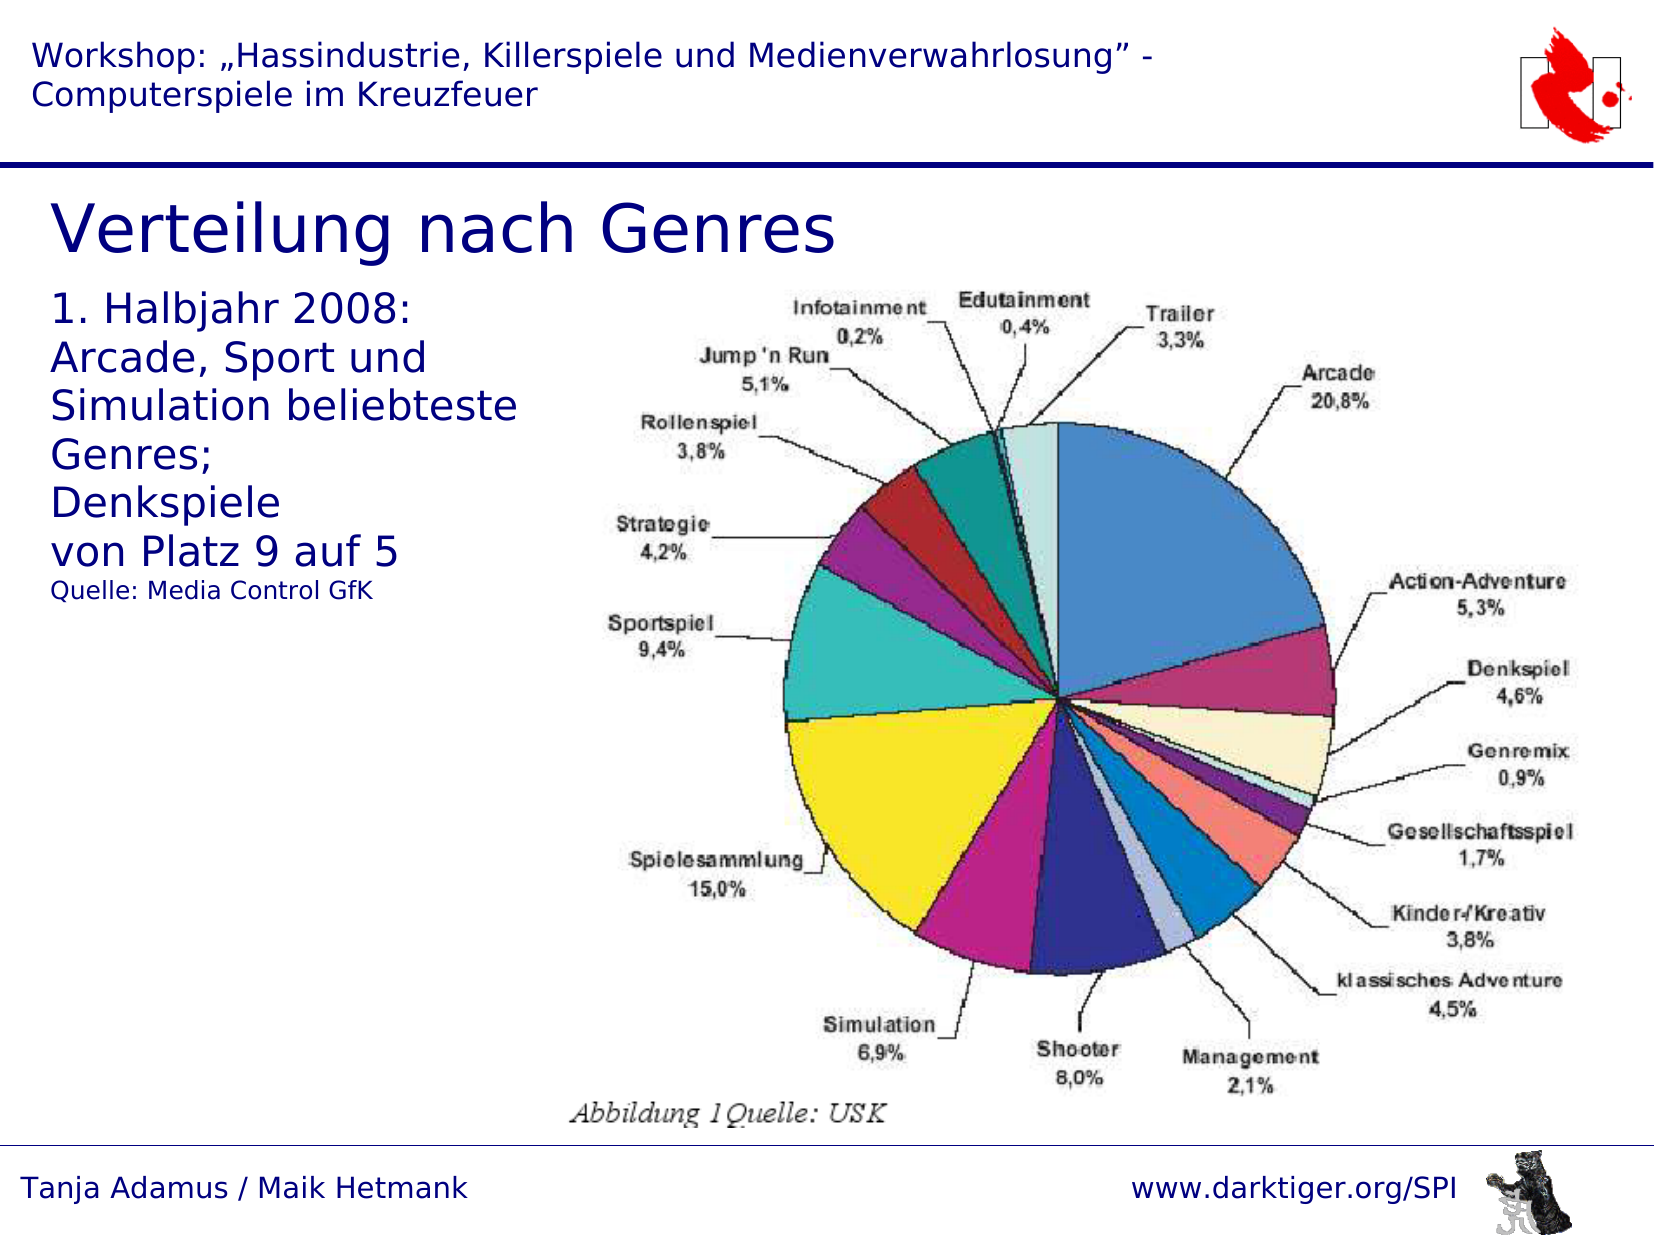

Workshop: „Hassindustrie, Killerspiele und Medienverwahrlosung” - Computerspiele im Kreuzfeuer
Verteilung nach Genres
1. Halbjahr 2008:
Arcade, Sport und Simulation beliebteste Genres;
Denkspiele
von Platz 9 auf 5
Quelle: Media Control GfK